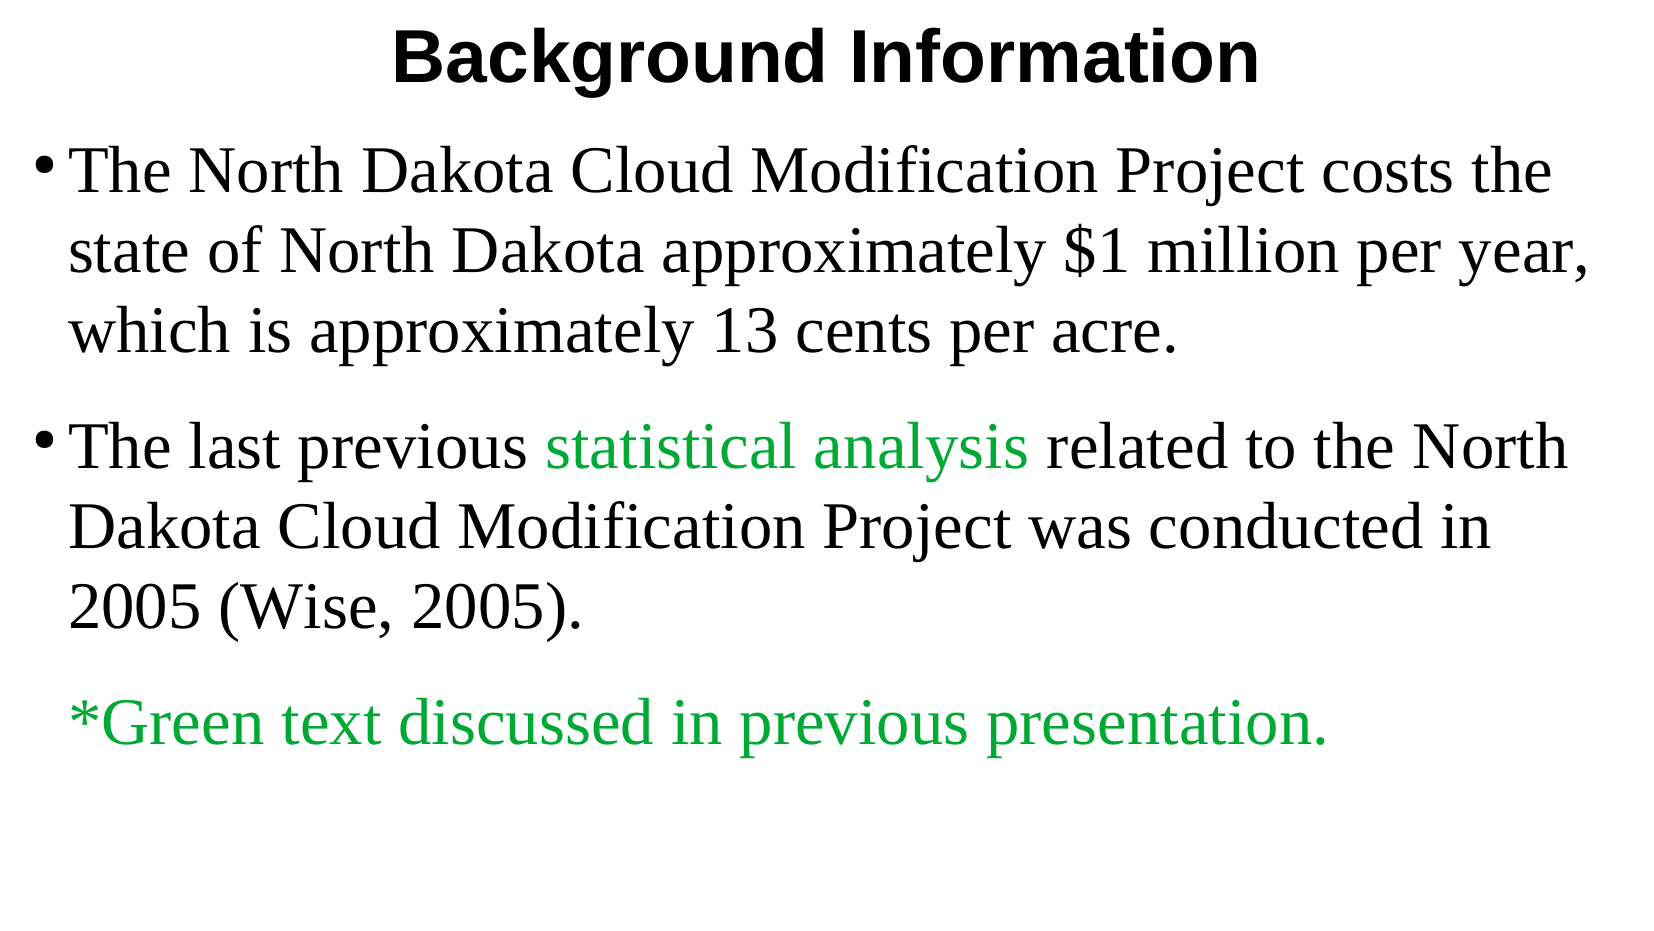

# Background Information
The North Dakota Cloud Modification Project costs the state of North Dakota approximately $1 million per year, which is approximately 13 cents per acre.
The last previous statistical analysis related to the North Dakota Cloud Modification Project was conducted in 2005 (Wise, 2005).
*Green text discussed in previous presentation.